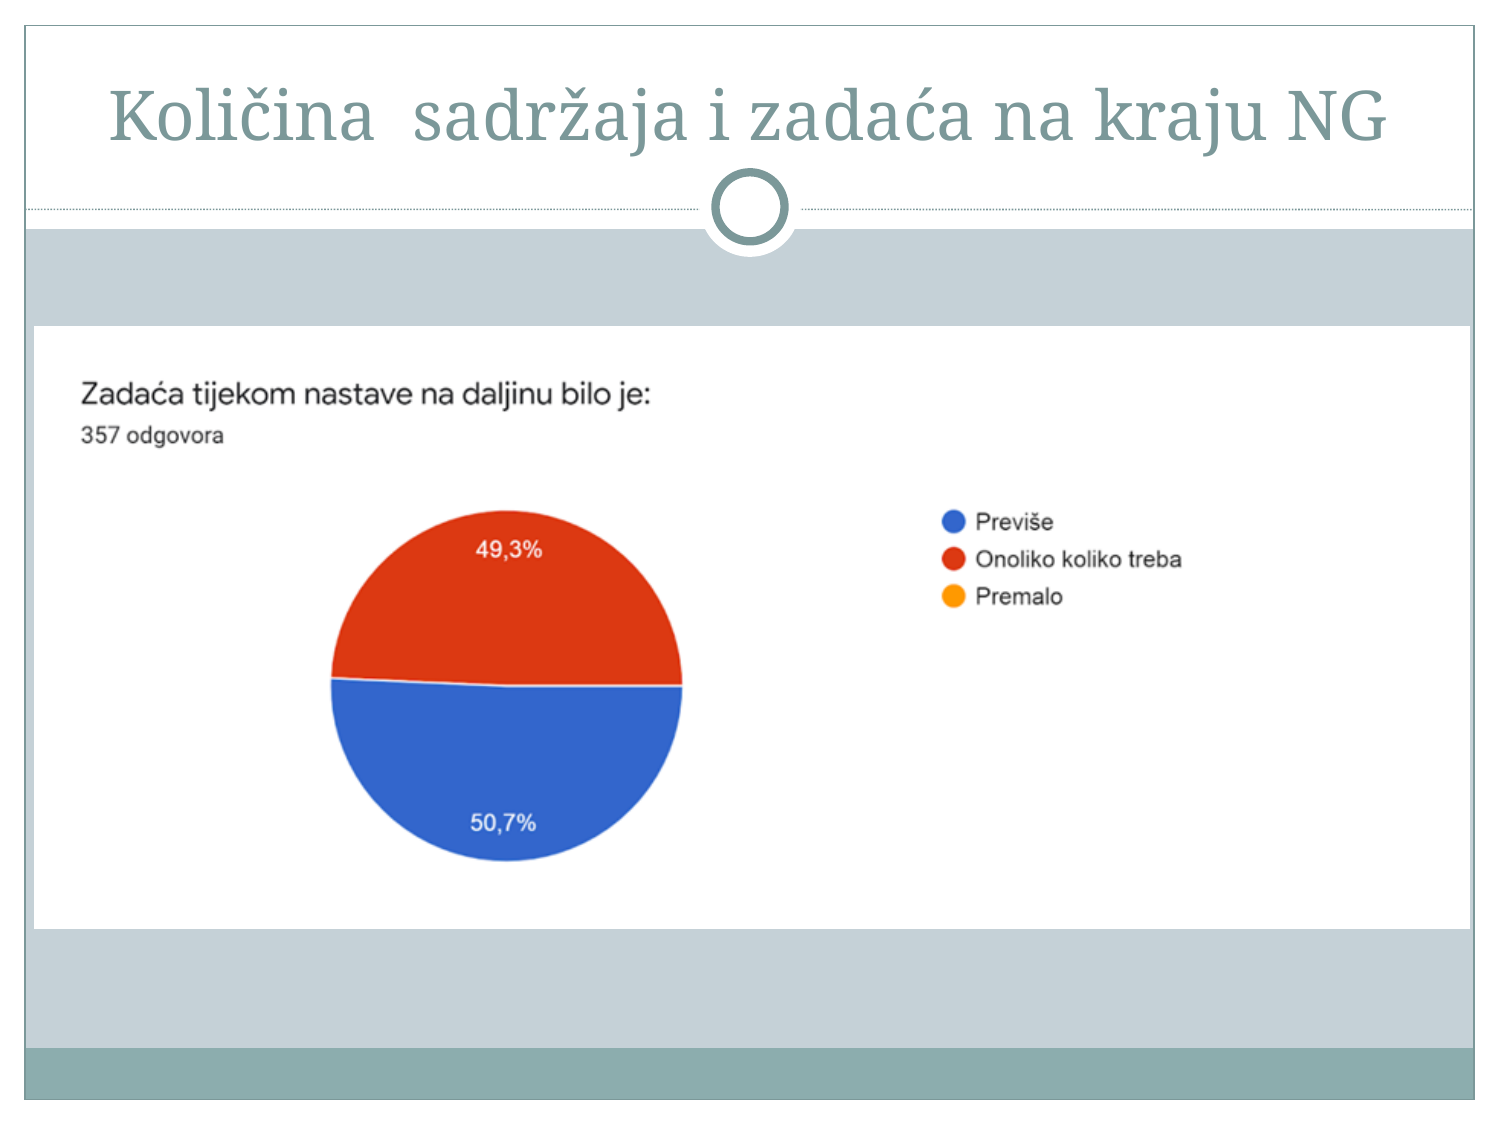

# Količina sadržaja i zadaća na kraju NG